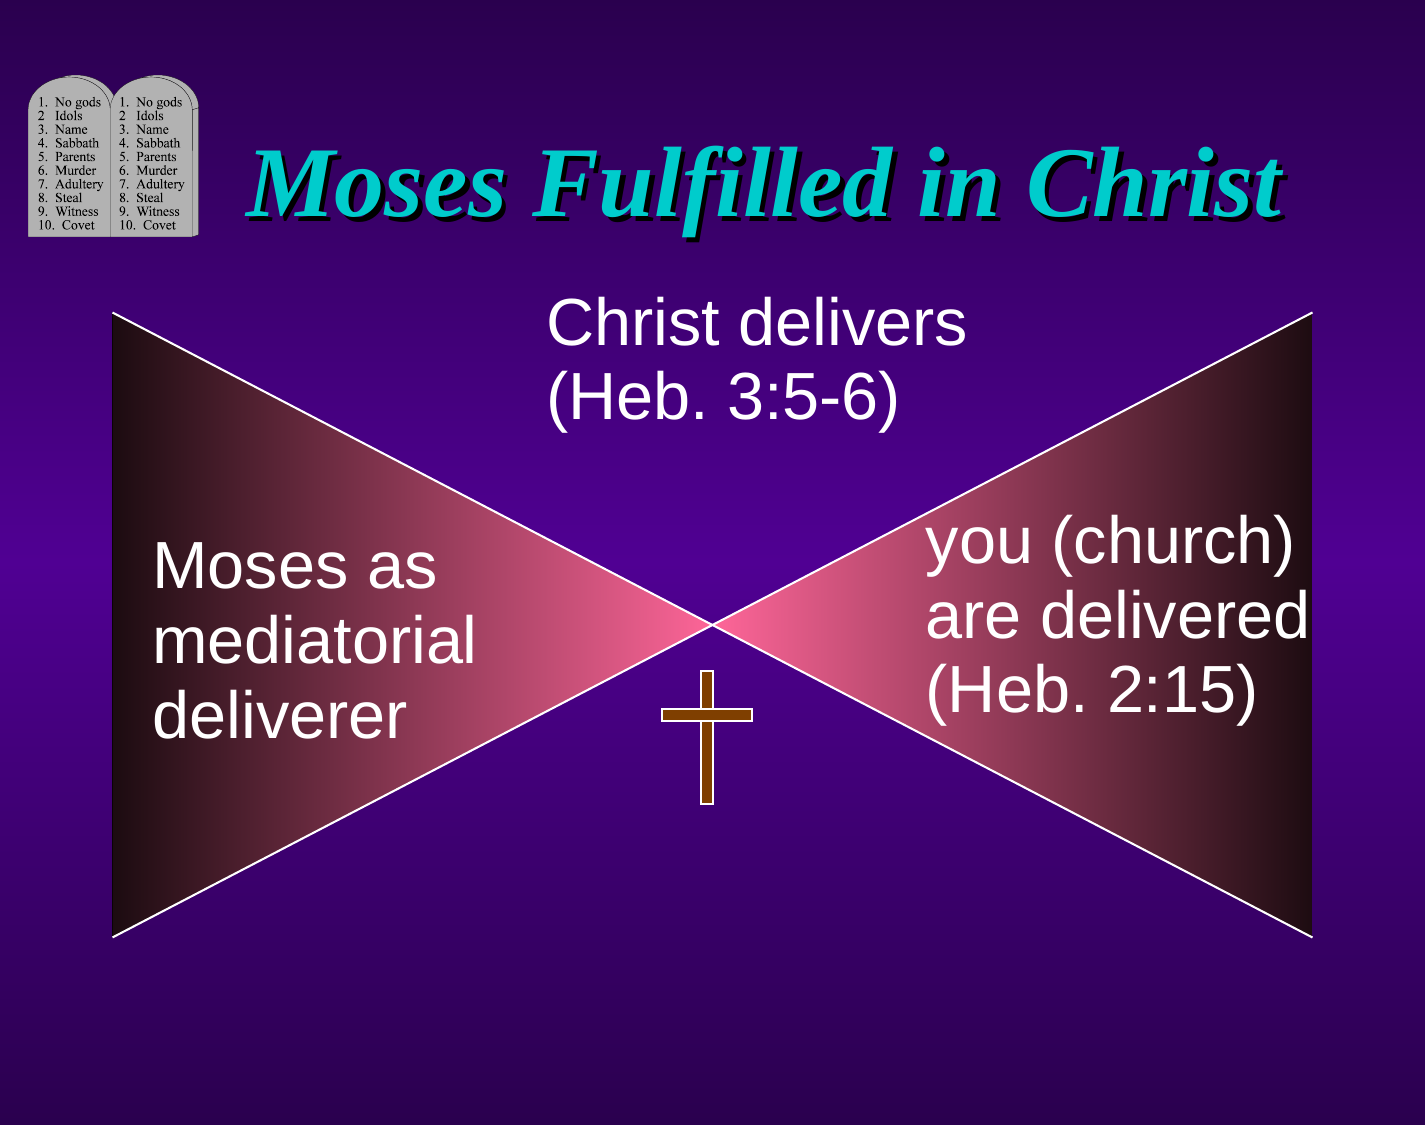

# Moses Fulfilled in Christ
Christ delivers
(Heb. 3:5-6)
you (church) are delivered
(Heb. 2:15)
Moses as mediatorial deliverer